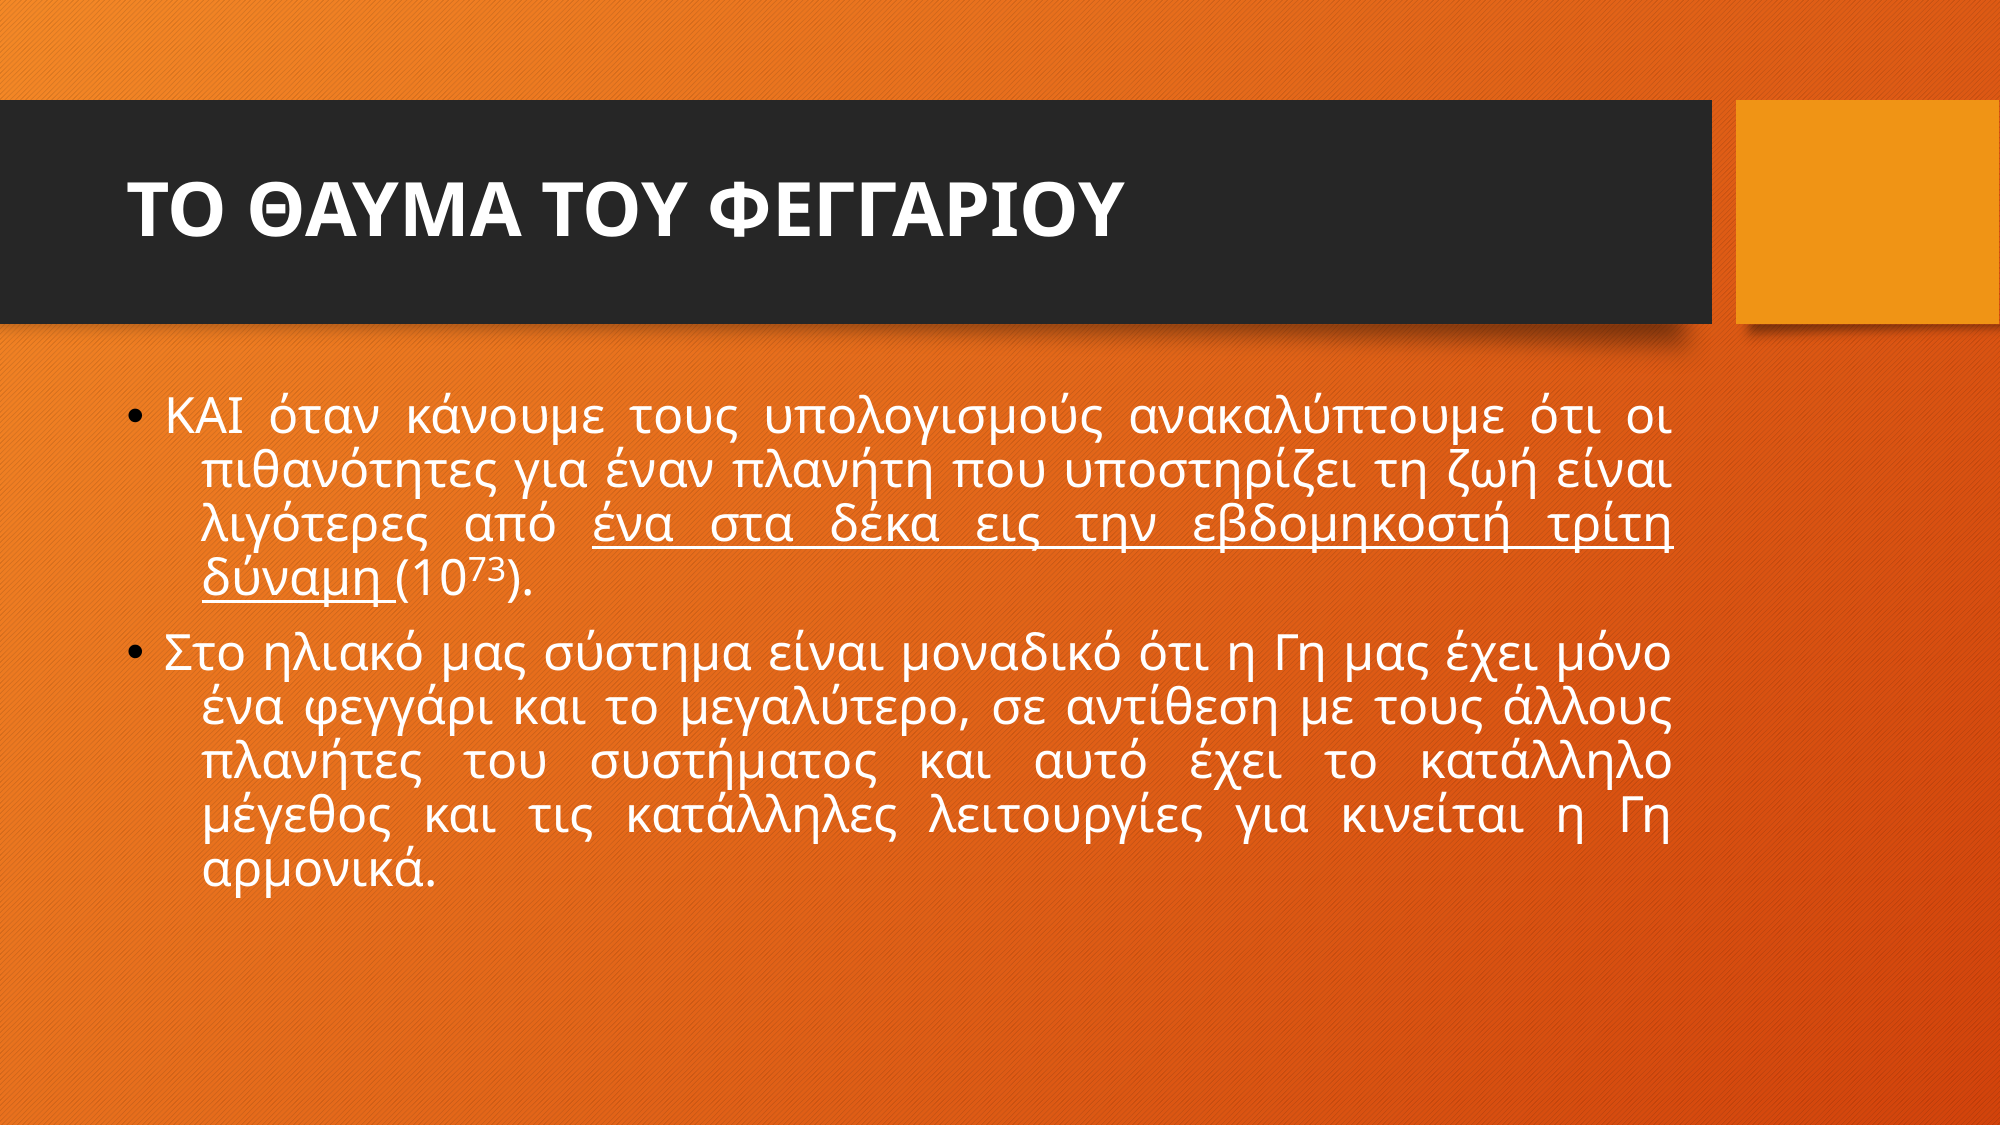

# ΤΟ ΘΑΥΜΑ ΤΟΥ ΦΕΓΓΑΡΙΟΥ
ΚΑΙ όταν κάνουμε τους υπολογισμούς ανακαλύπτουμε ότι οι πιθανότητες για έναν πλανήτη που υποστηρίζει τη ζωή είναι λιγότερες από ένα στα δέκα εις την εβδομηκοστή τρίτη δύναμη (1073).
Στο ηλιακό μας σύστημα είναι μοναδικό ότι η Γη μας έχει μόνο ένα φεγγάρι και το μεγαλύτερο, σε αντίθεση με τους άλλους πλανήτες του συστήματος και αυτό έχει το κατάλληλο μέγεθος και τις κατάλληλες λειτουργίες για κινείται η Γη αρμονικά.